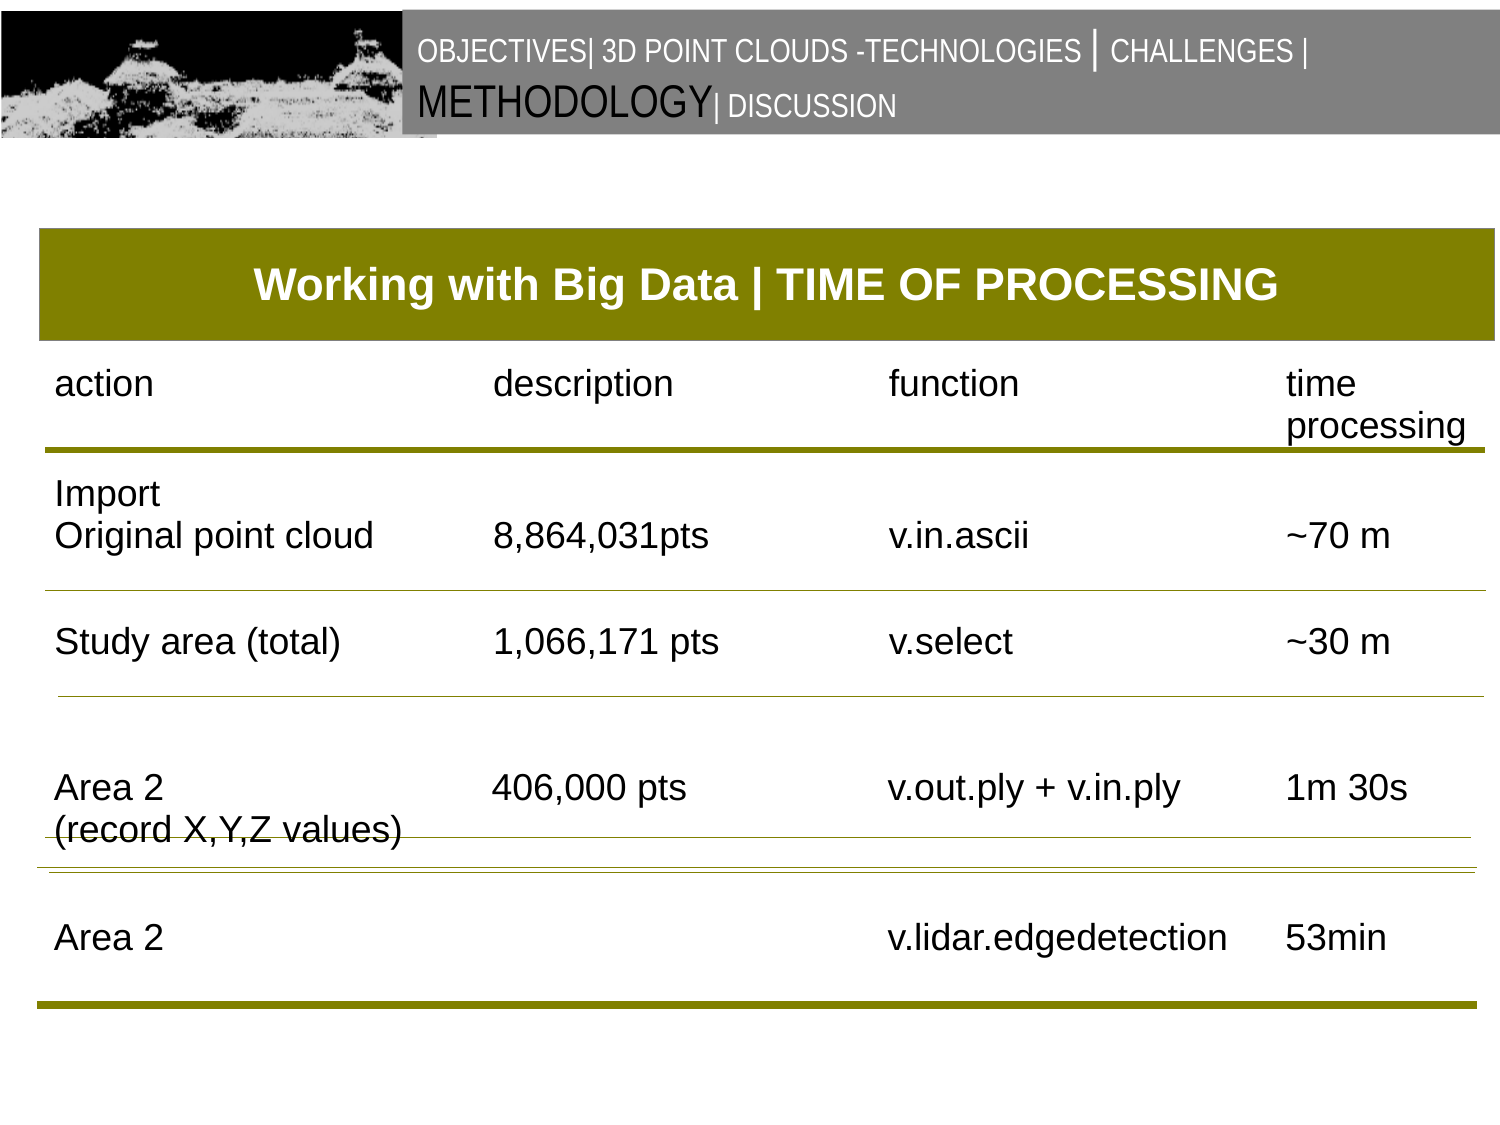

OBJECTIVES| 3D POINT CLOUDS -TECHNOLOGIES | CHALLENGES | METHODOLOGY| DISCUSSION
Working with Big Data | TIME OF PROCESSING
| action | description | function | time processing |
| --- | --- | --- | --- |
| Import Original point cloud | 8,864,031pts | v.in.ascii | ~70 m |
| Study area (total) | 1,066,171 pts | v.select | ~30 m |
| Area 2 (record X,Y,Z values) | 406,000 pts | v.to.db | ~12h |
| | | | |
| | | | |
| Area 2 (record X,Y,Z values) | 406,000 pts | v.out.ply + v.in.ply | 1m 30s |
| --- | --- | --- | --- |
| Area 2 | | v.lidar.edgedetection | 53min |